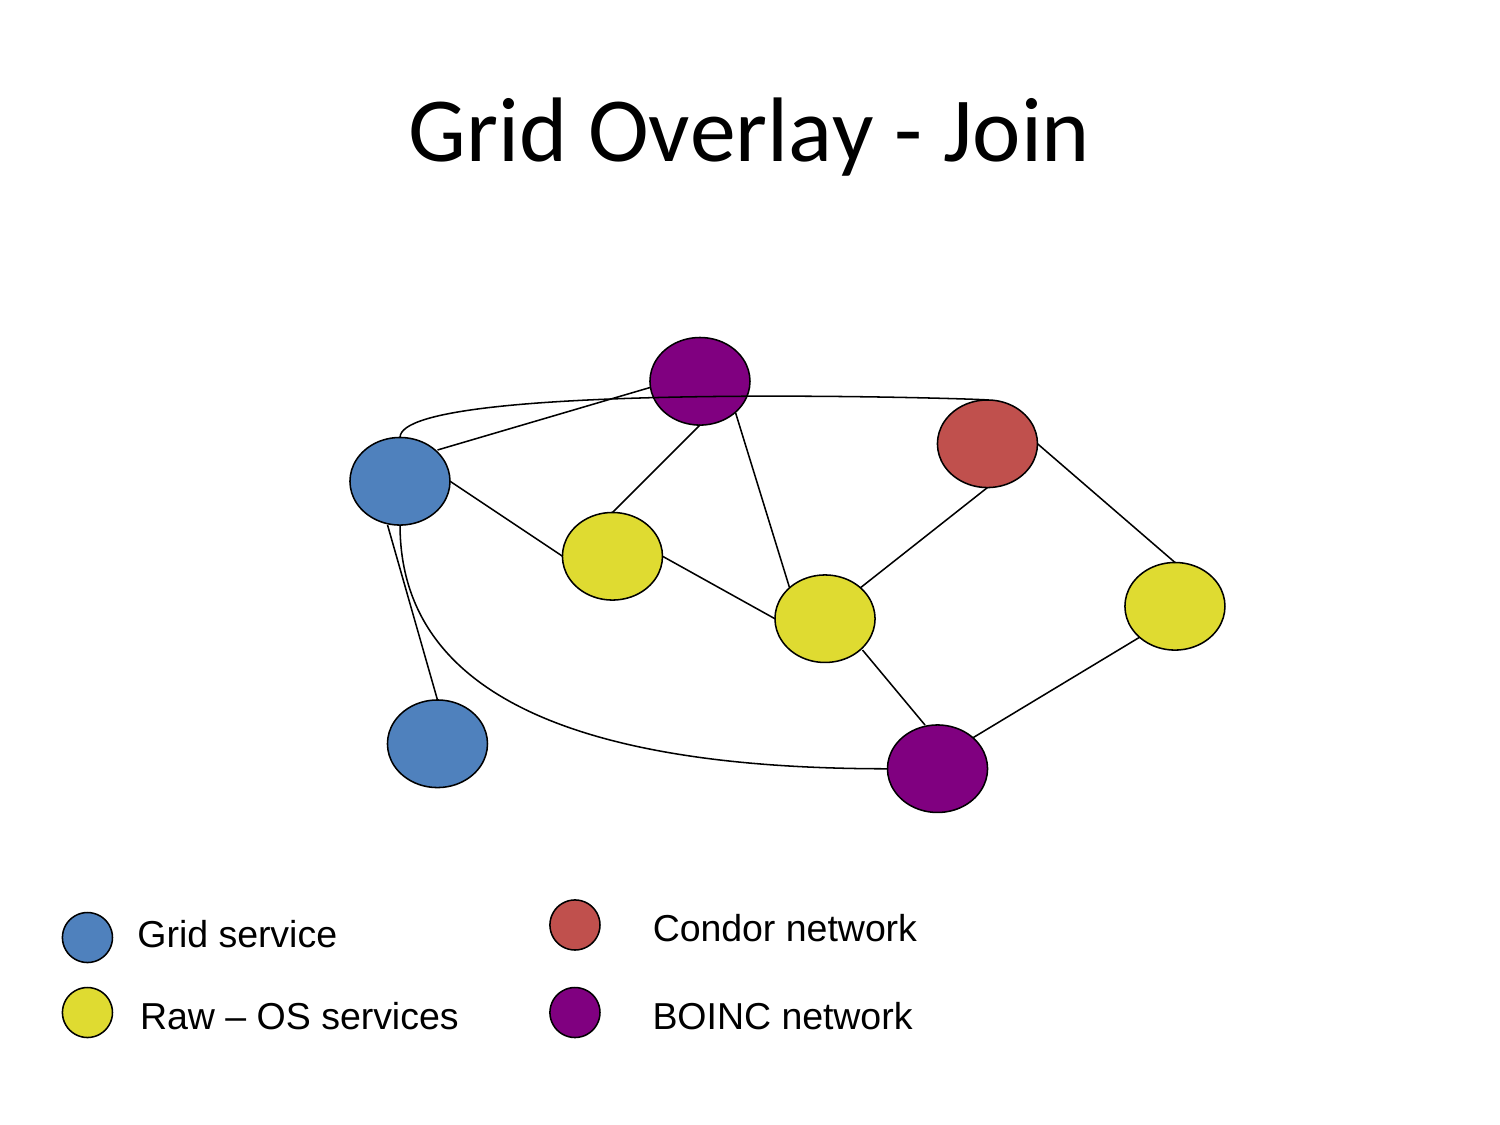

# Grid Overlay - Join
Condor network
Grid service
Raw – OS services
BOINC network